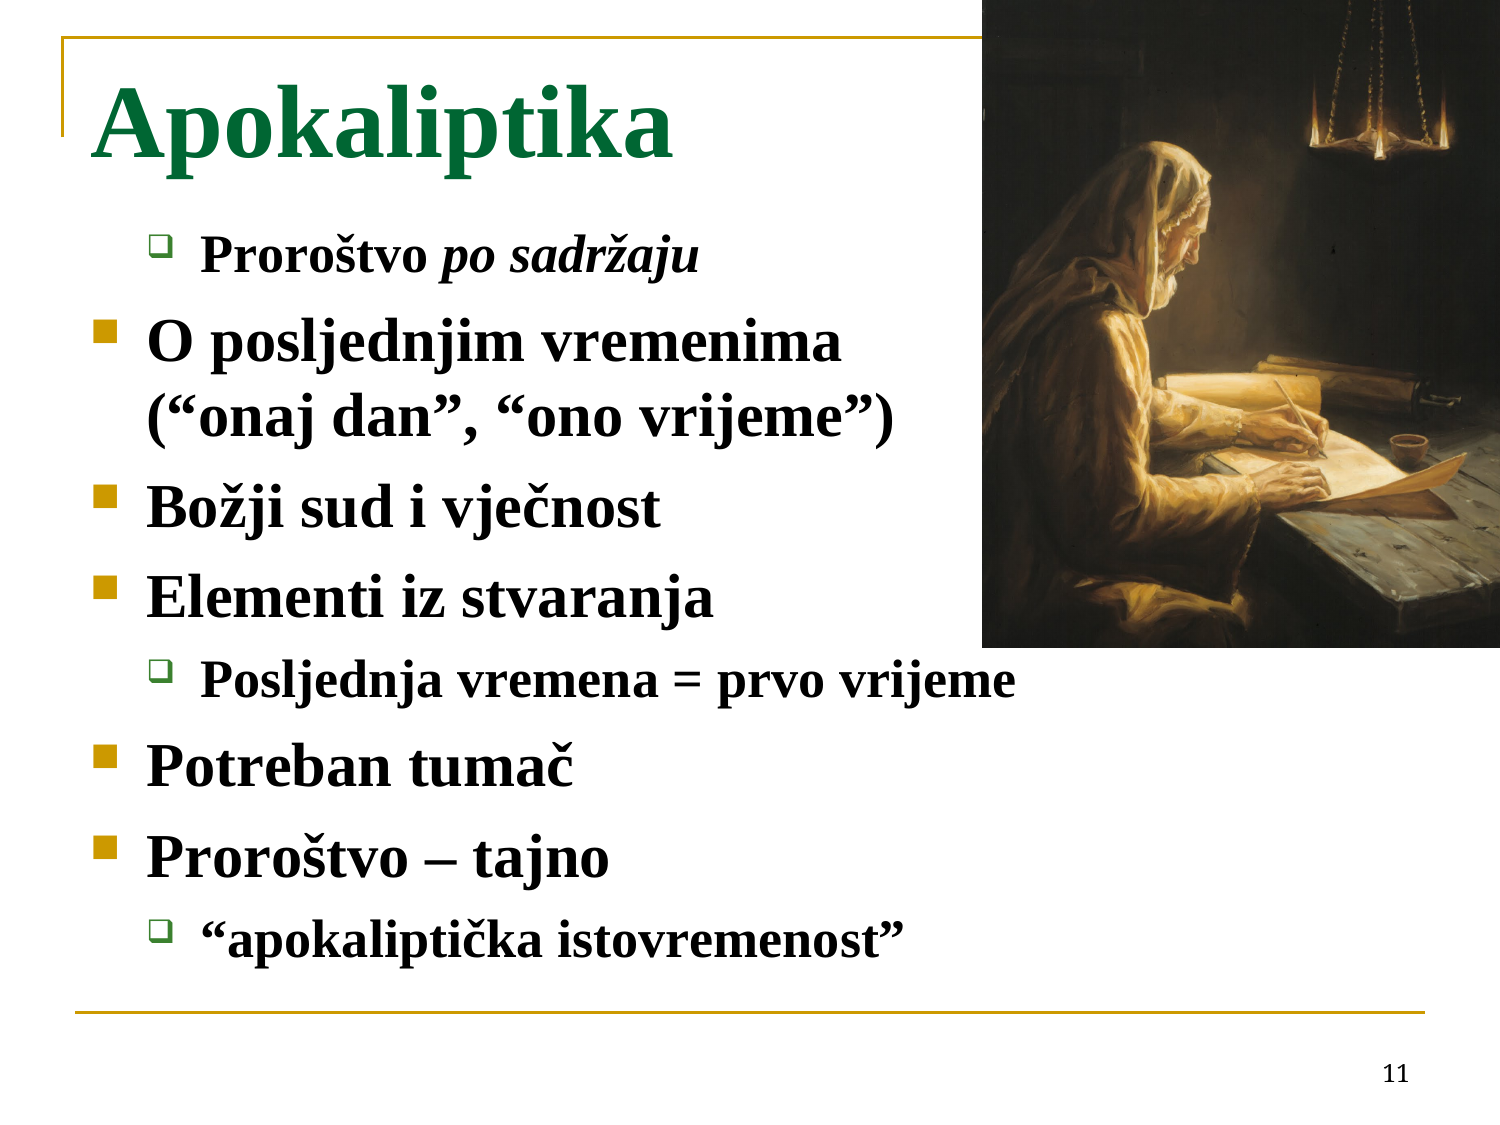

# Apokaliptika
Proroštvo po sadržaju
O posljednjim vremenima
(“onaj dan”, “ono vrijeme”)
Božji sud i vječnost
Elementi iz stvaranja
Posljednja vremena = prvo vrijeme
Potreban tumač
Proroštvo – tajno
“apokaliptička istovremenost”